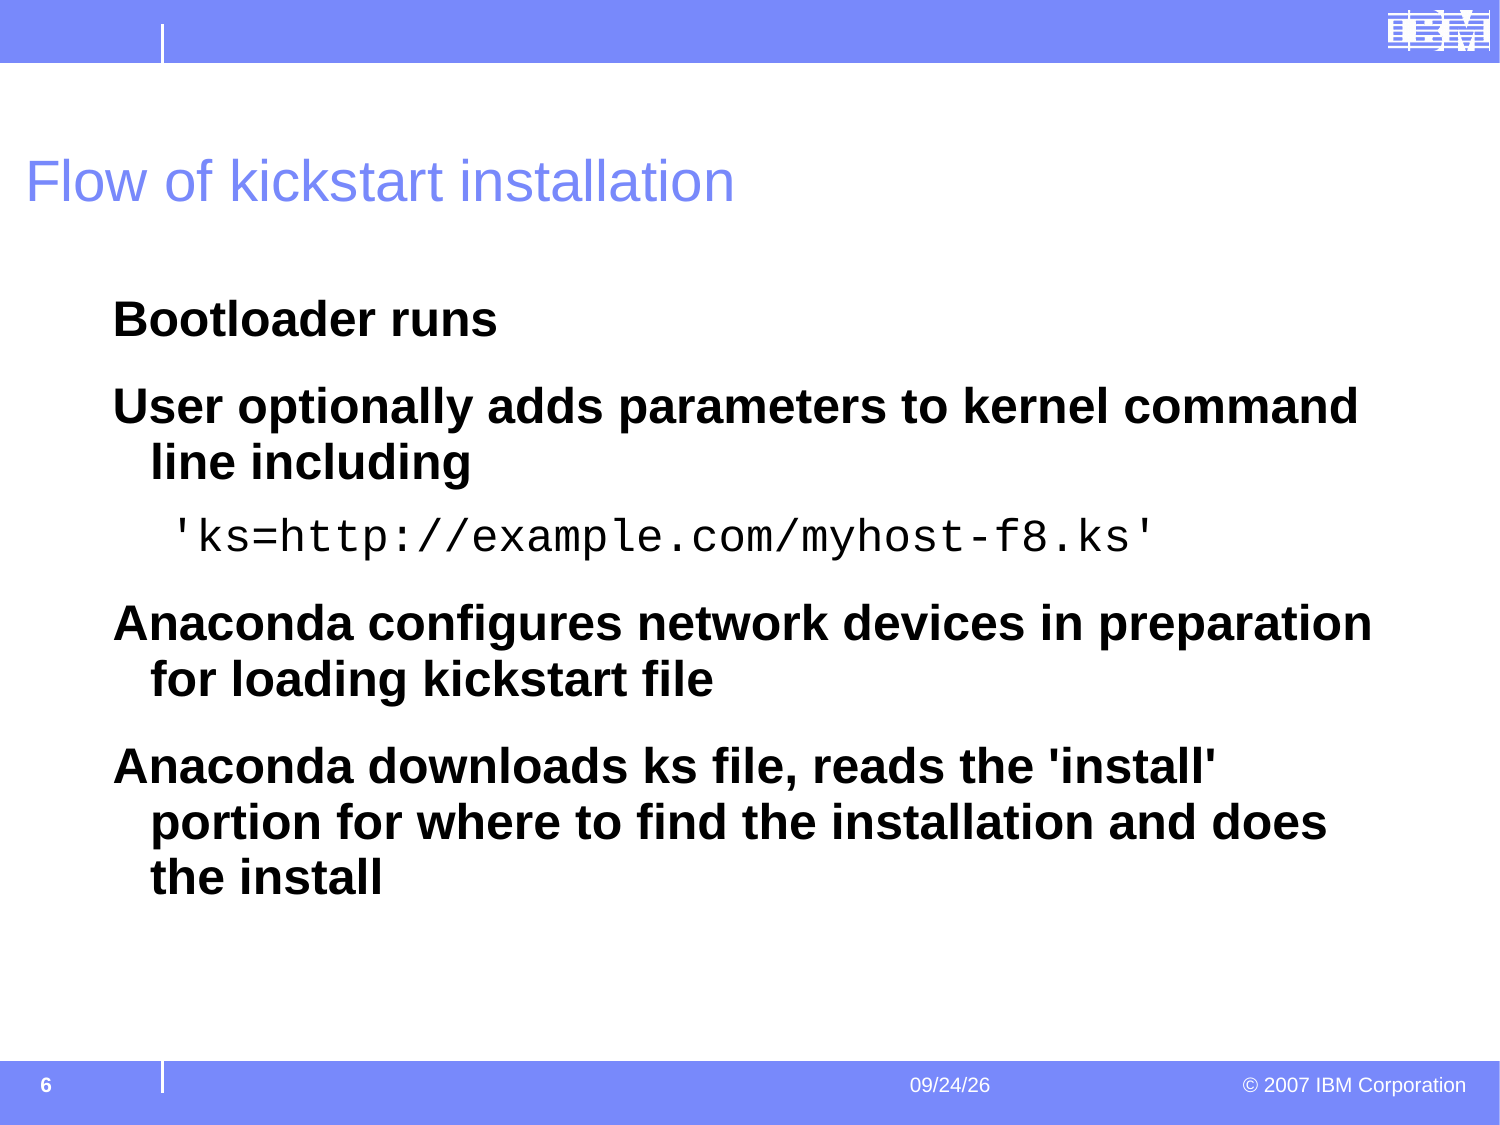

# Flow of kickstart installation
Bootloader runs
User optionally adds parameters to kernel command line including
'ks=http://example.com/myhost-f8.ks'
Anaconda configures network devices in preparation for loading kickstart file
Anaconda downloads ks file, reads the 'install' portion for where to find the installation and does the install
6